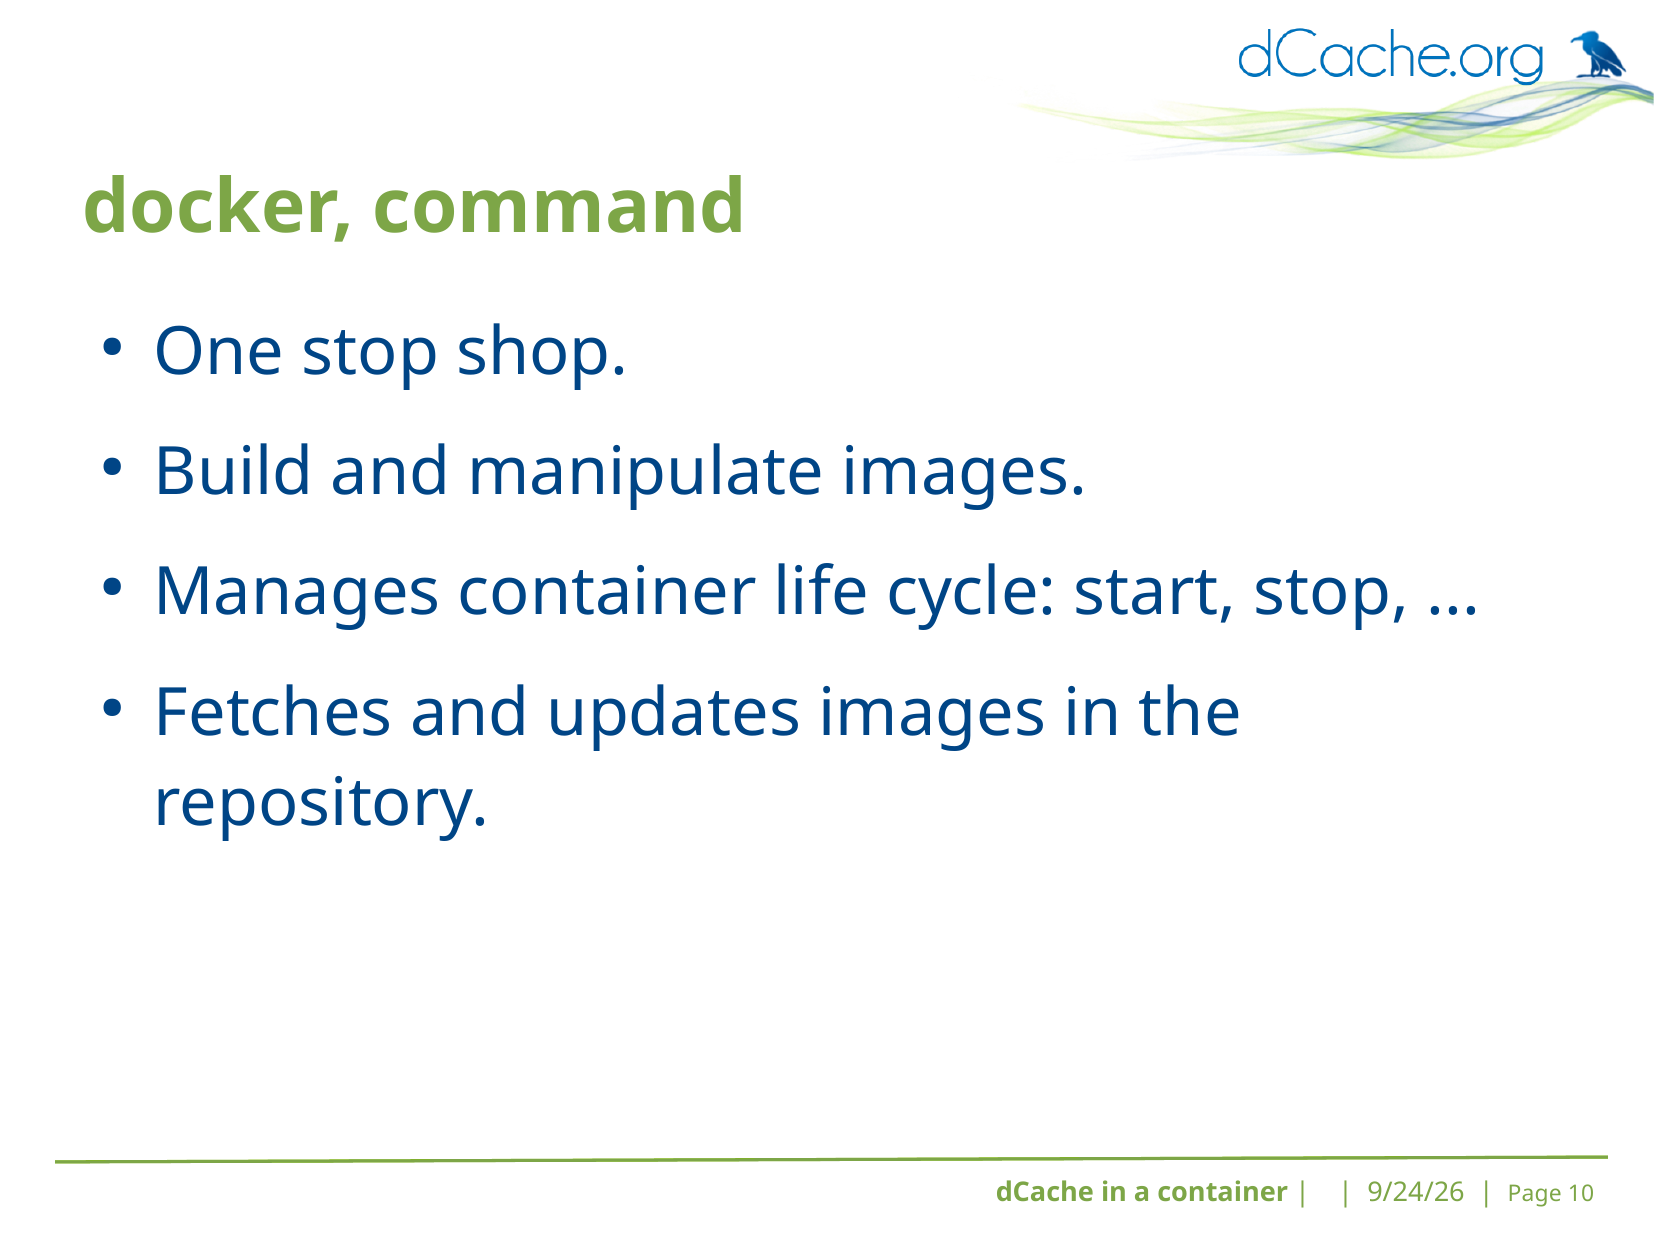

# docker, command
One stop shop.
Build and manipulate images.
Manages container life cycle: start, stop, ...
Fetches and updates images in the repository.
10